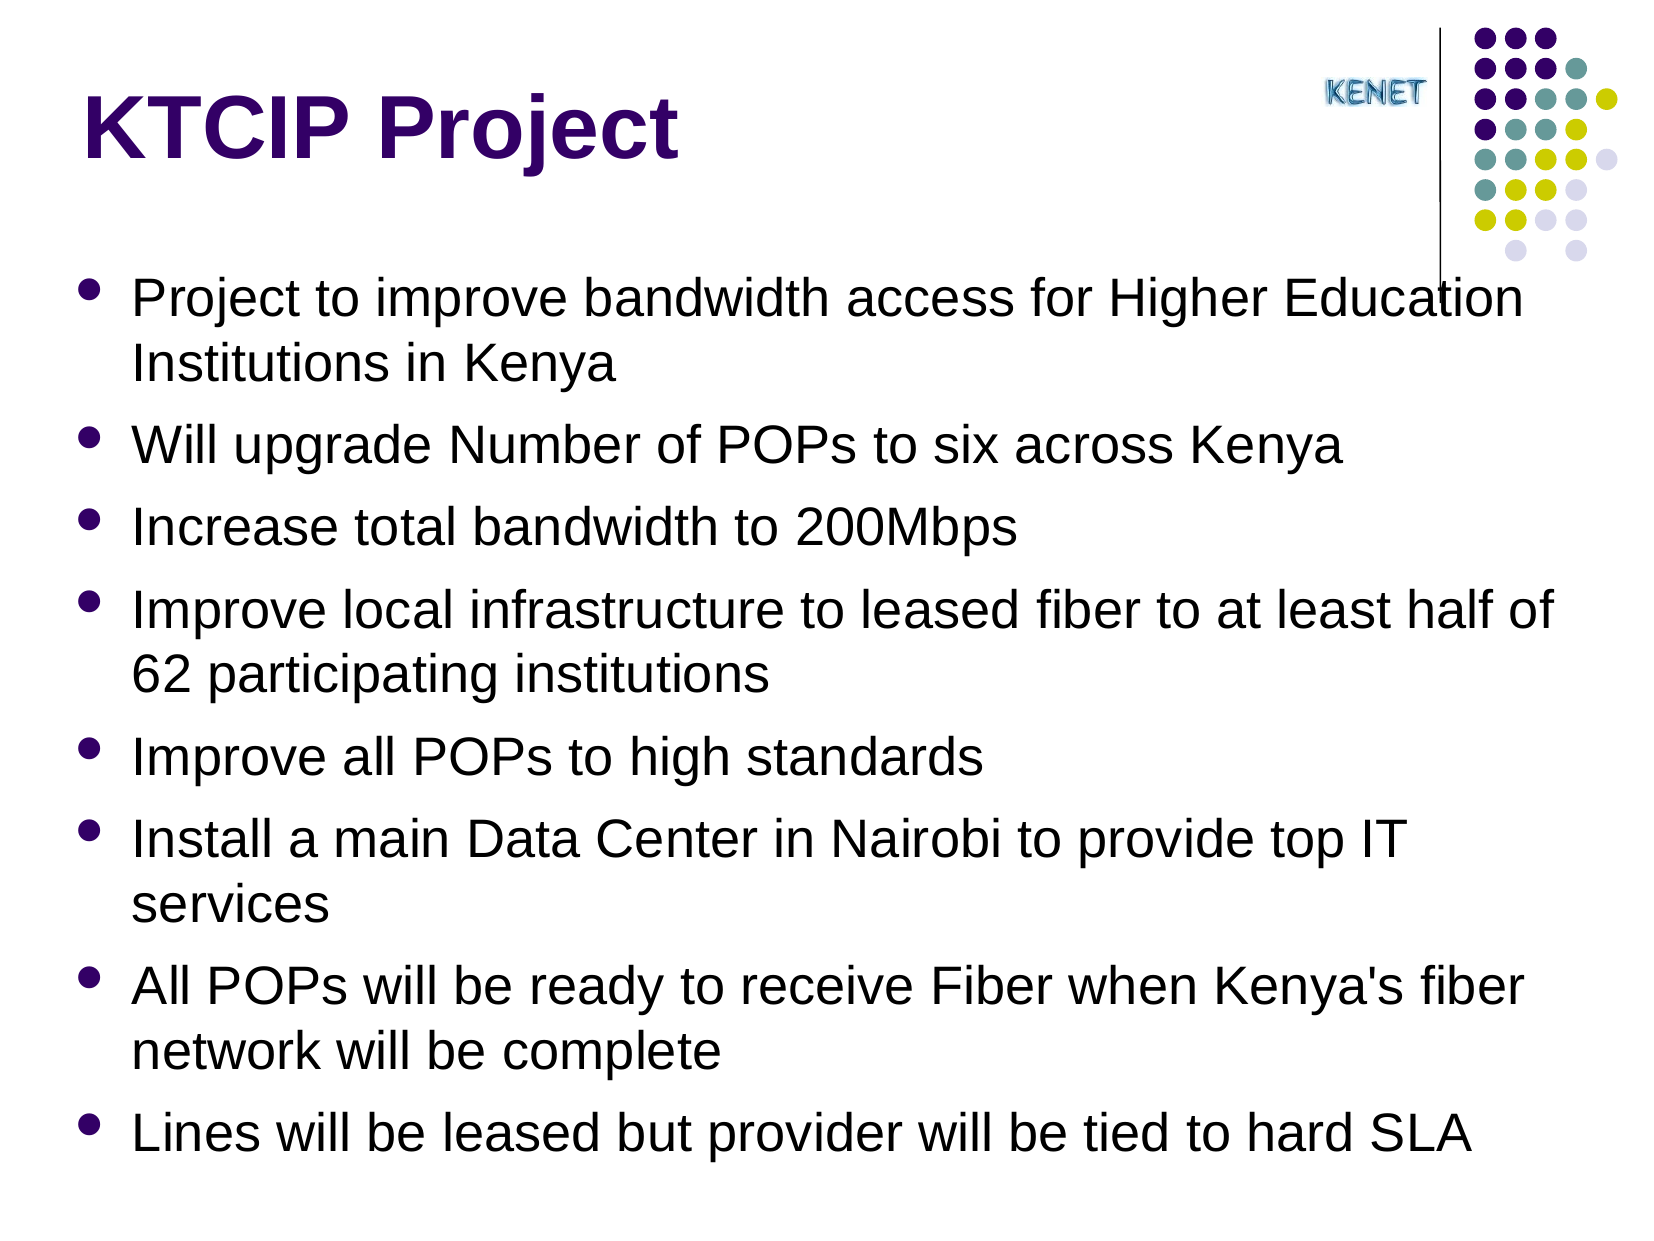

KTCIP Project
Project to improve bandwidth access for Higher Education Institutions in Kenya
Will upgrade Number of POPs to six across Kenya
Increase total bandwidth to 200Mbps
Improve local infrastructure to leased fiber to at least half of 62 participating institutions
Improve all POPs to high standards
Install a main Data Center in Nairobi to provide top IT services
All POPs will be ready to receive Fiber when Kenya's fiber network will be complete
Lines will be leased but provider will be tied to hard SLA